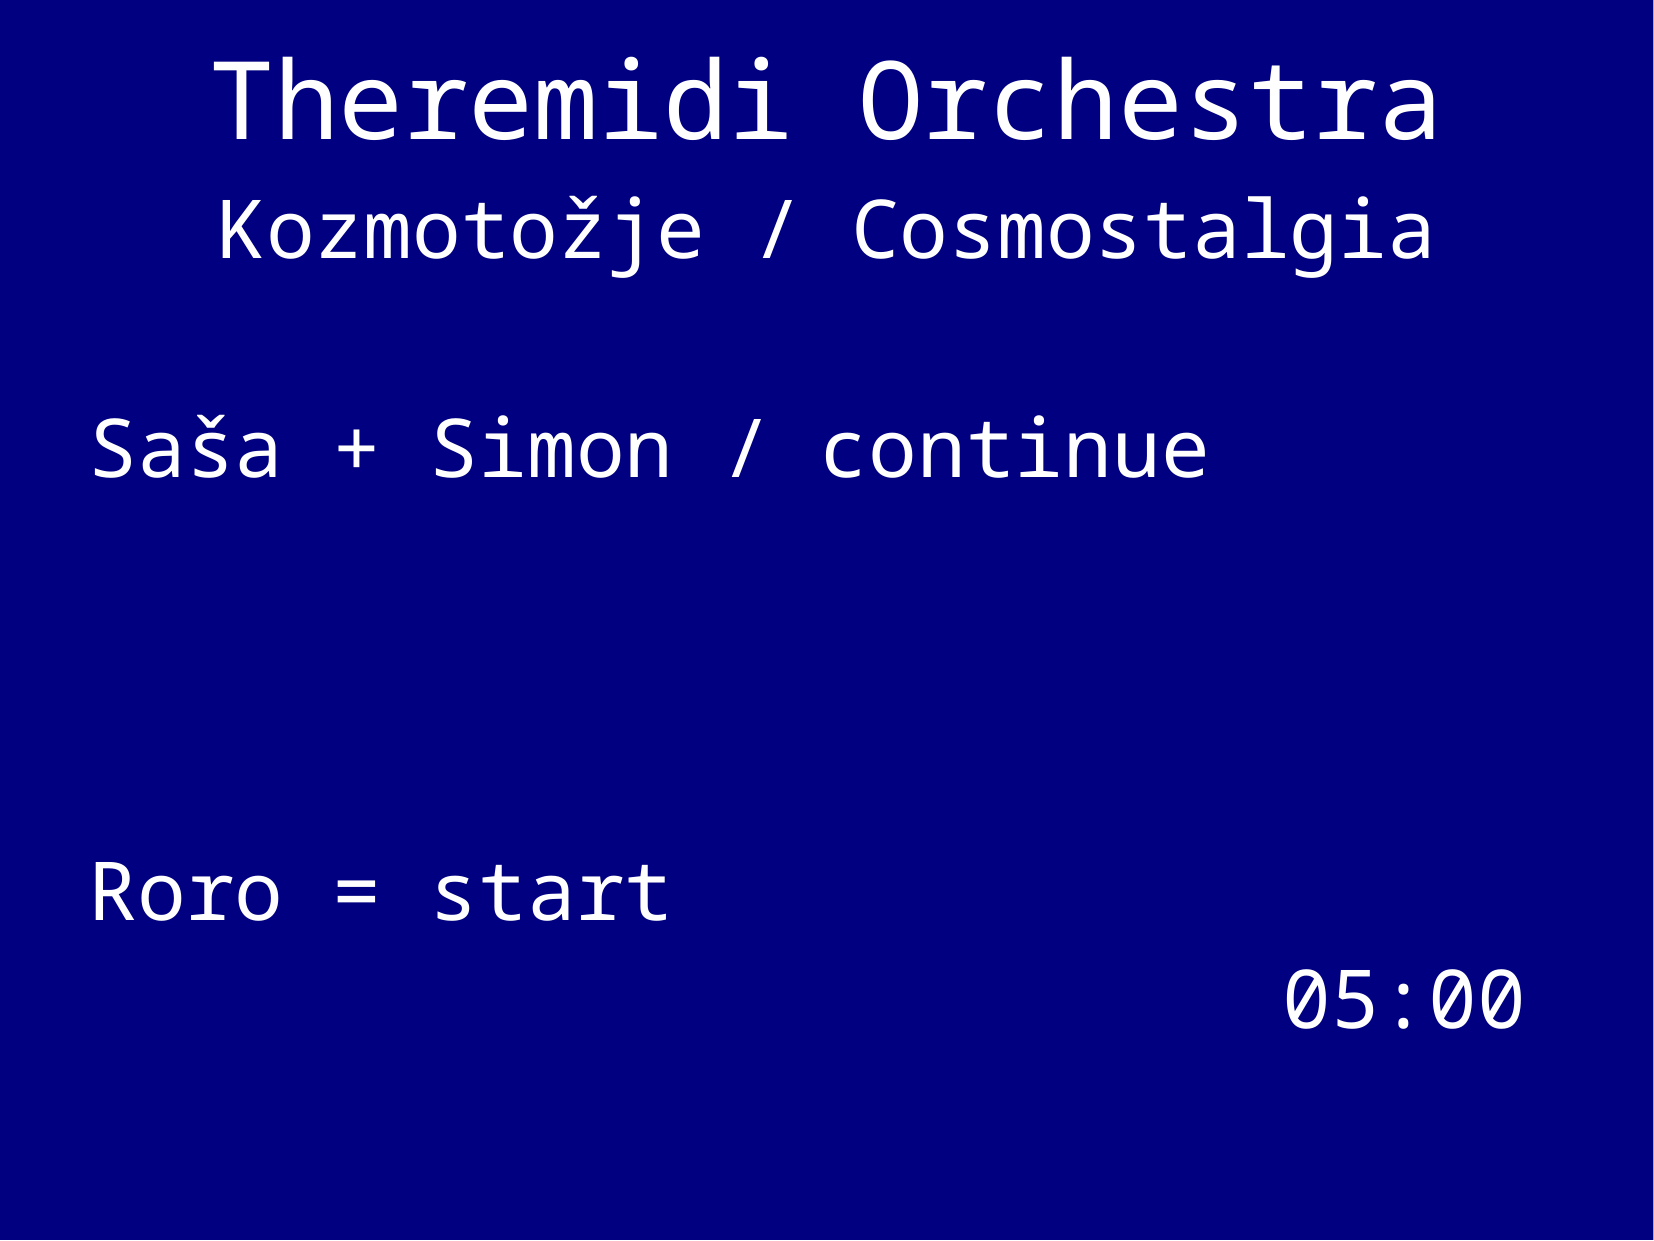

# Theremidi Orchestra Kozmotožje / Cosmostalgia
Saša + Simon / continue
Roro = start
05:00